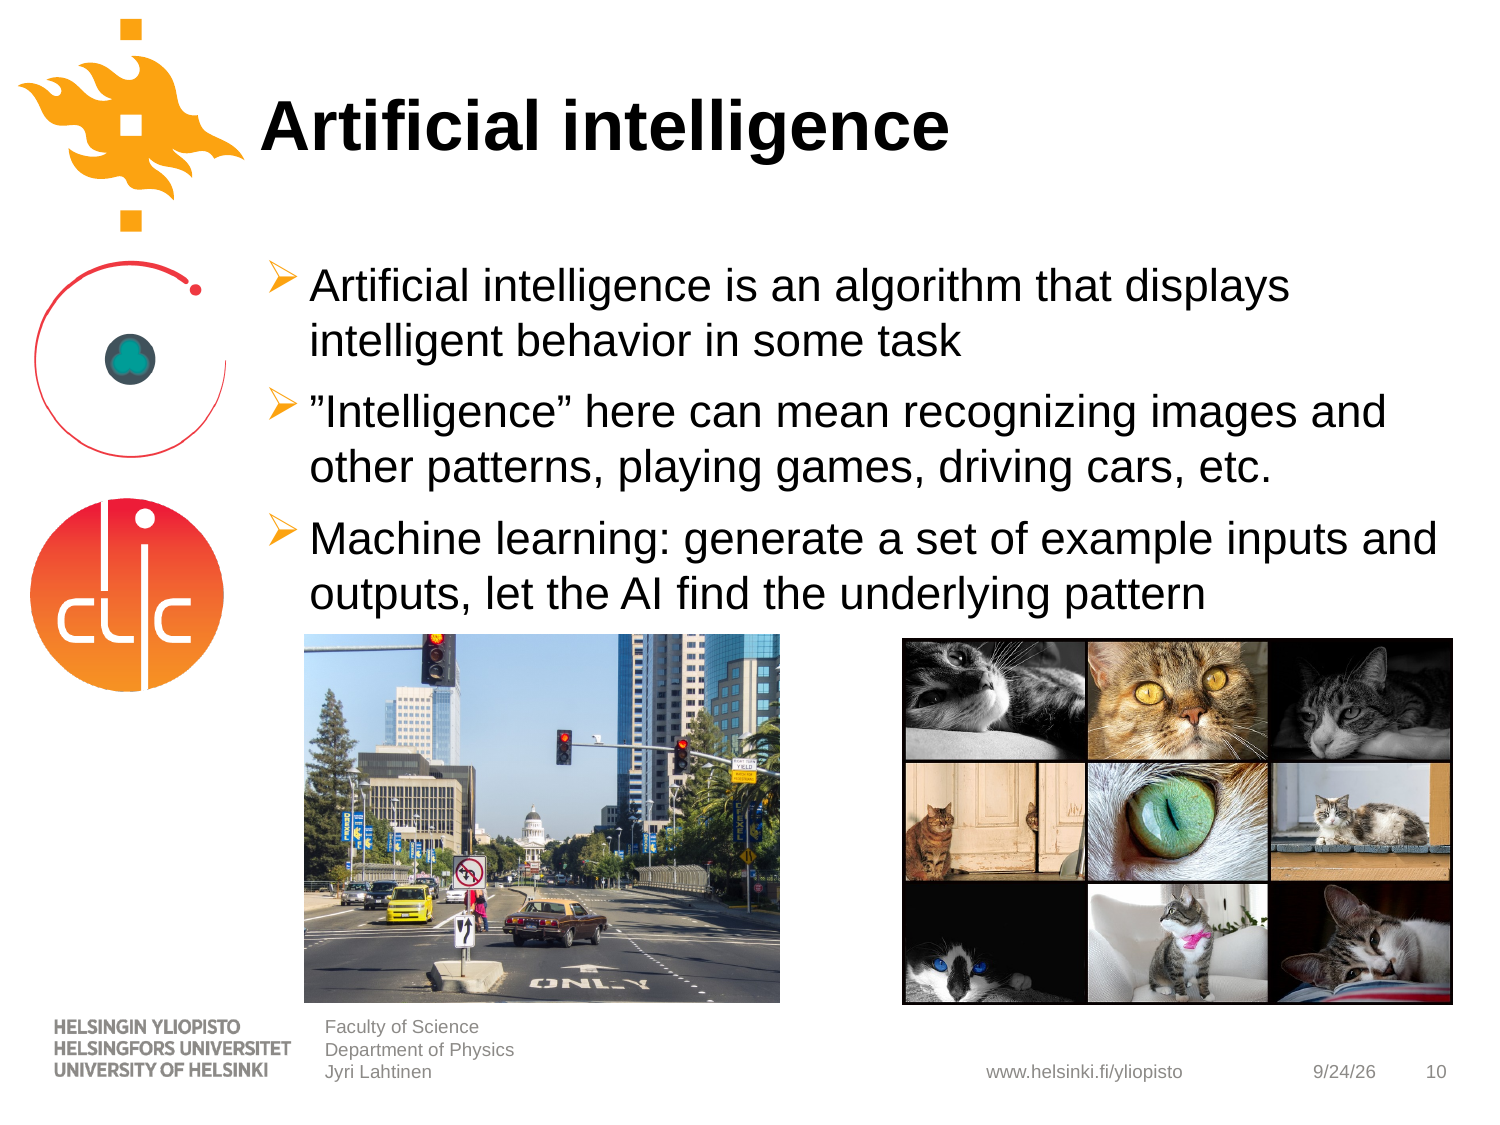

# Artificial intelligence
Artificial intelligence is an algorithm that displays intelligent behavior in some task
”Intelligence” here can mean recognizing images and other patterns, playing games, driving cars, etc.
Machine learning: generate a set of example inputs and outputs, let the AI find the underlying pattern
Faculty of Science
Department of Physics
Jyri Lahtinen